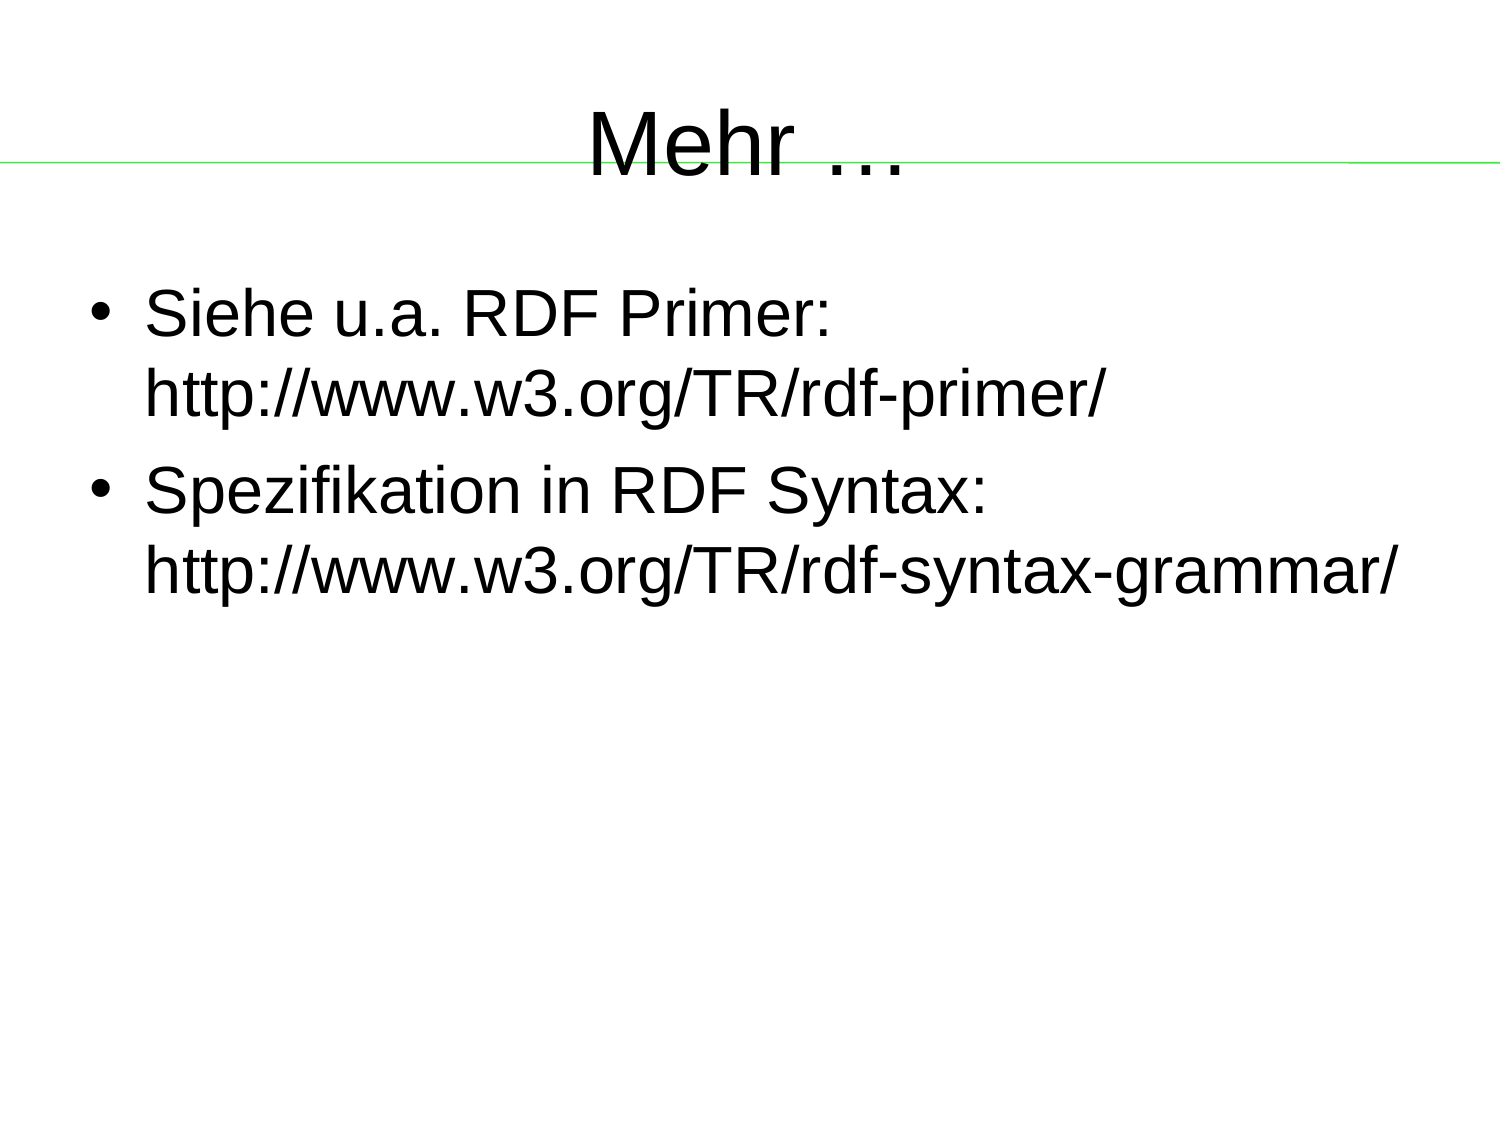

# Mehr …
Siehe u.a. RDF Primer:
http://www.w3.org/TR/rdf-primer/
Spezifikation in RDF Syntax:
http://www.w3.org/TR/rdf-syntax-grammar/